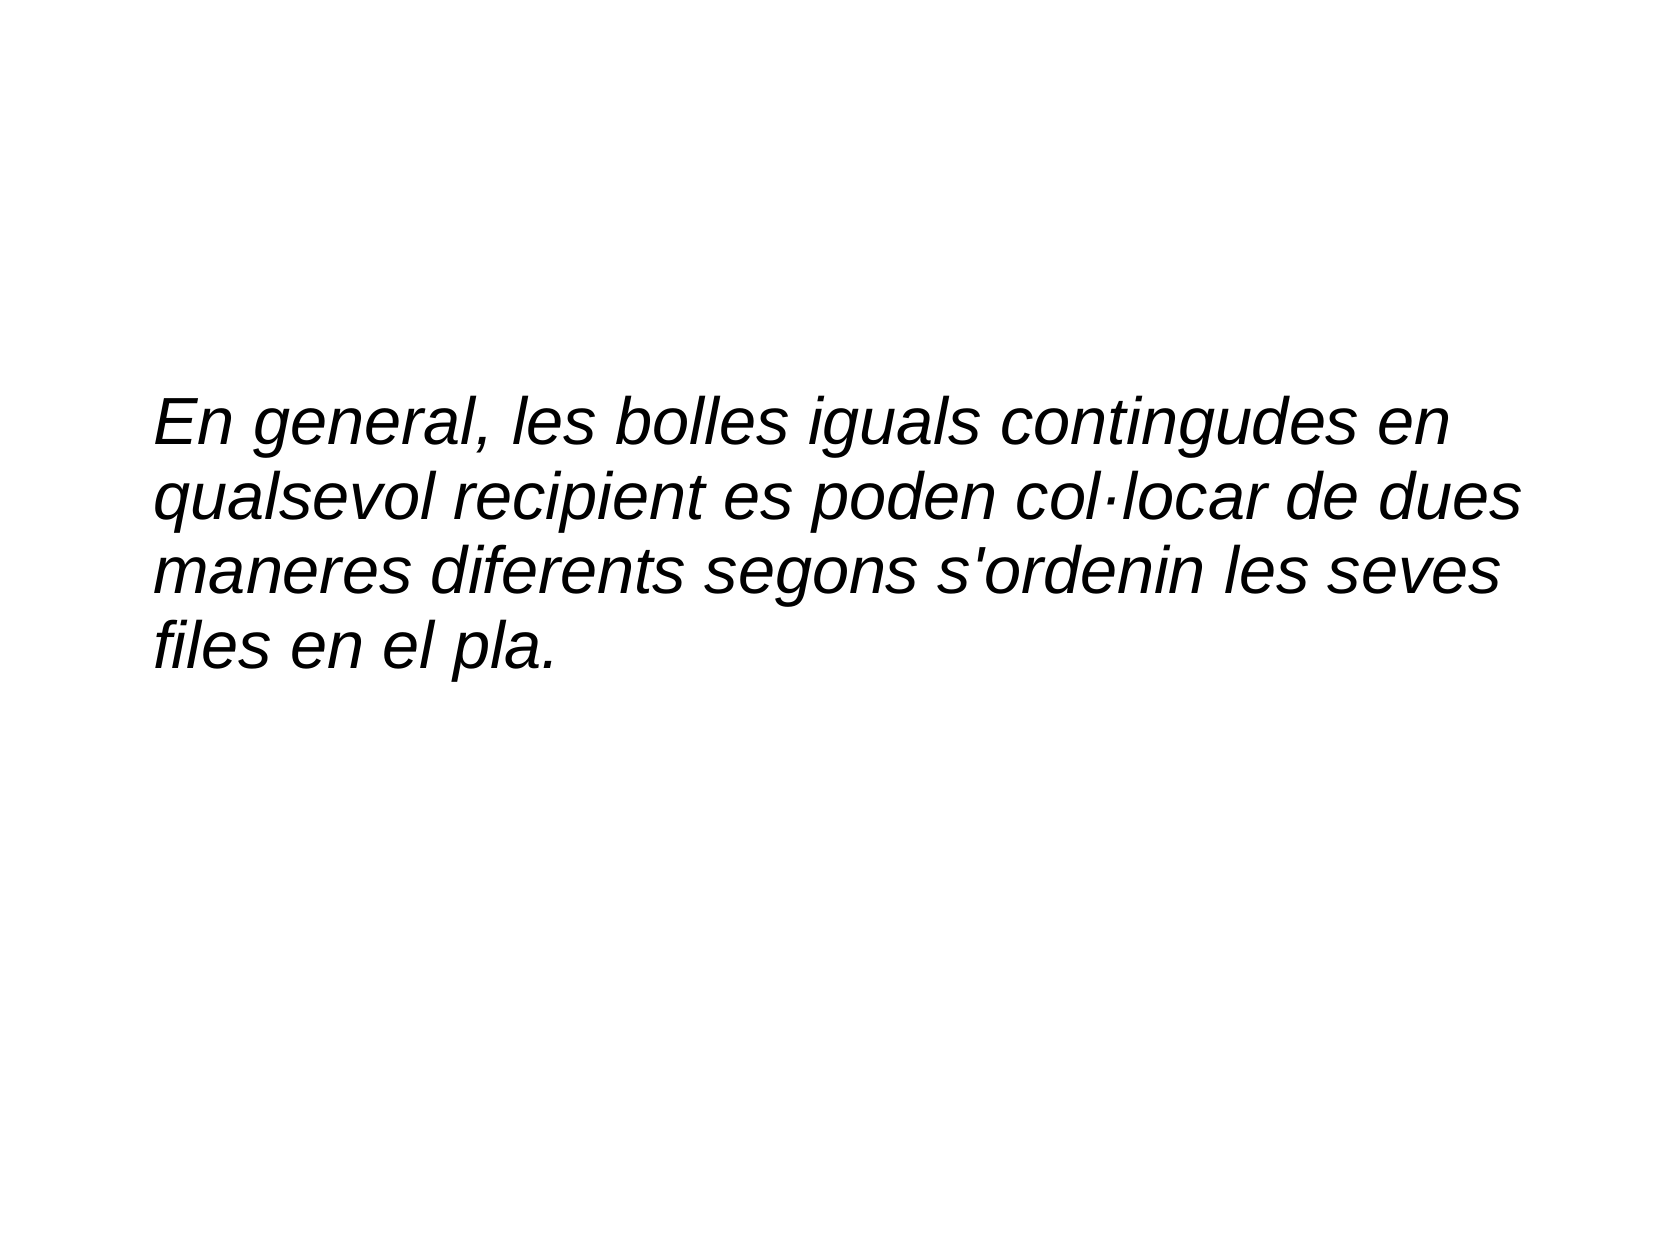

# En general, les bolles iguals contingudes en qualsevol recipient es poden col·locar de dues maneres diferents segons s'ordenin les seves files en el pla.